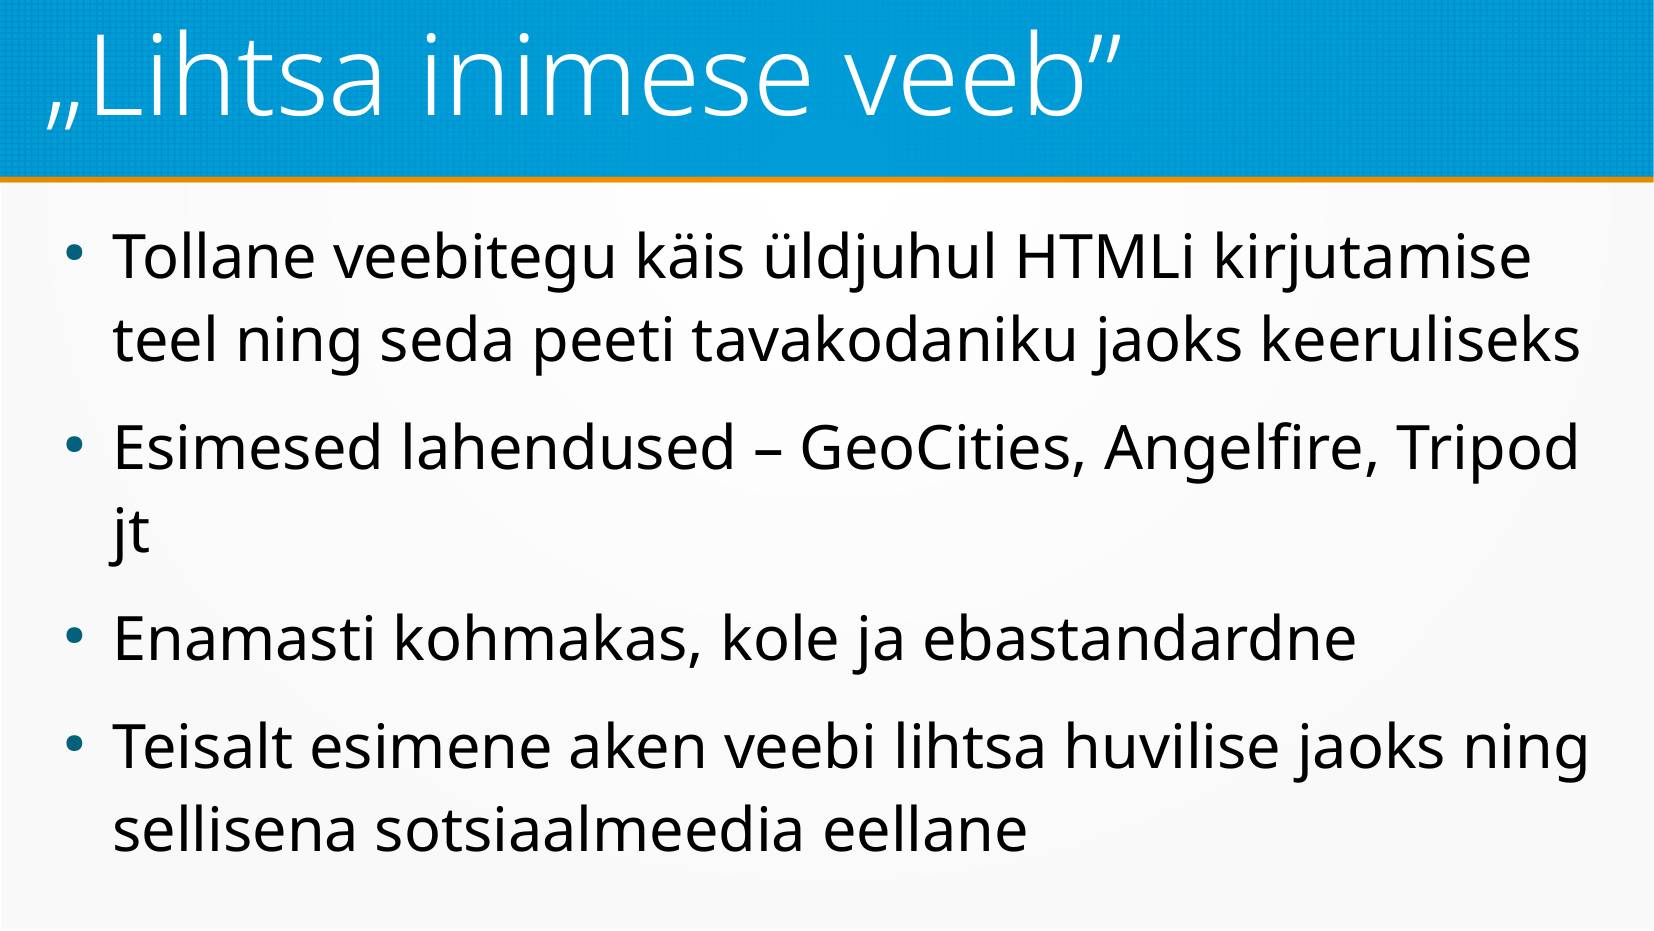

# „Lihtsa inimese veeb”
Tollane veebitegu käis üldjuhul HTMLi kirjutamise teel ning seda peeti tavakodaniku jaoks keeruliseks
Esimesed lahendused – GeoCities, Angelfire, Tripod jt
Enamasti kohmakas, kole ja ebastandardne
Teisalt esimene aken veebi lihtsa huvilise jaoks ning sellisena sotsiaalmeedia eellane